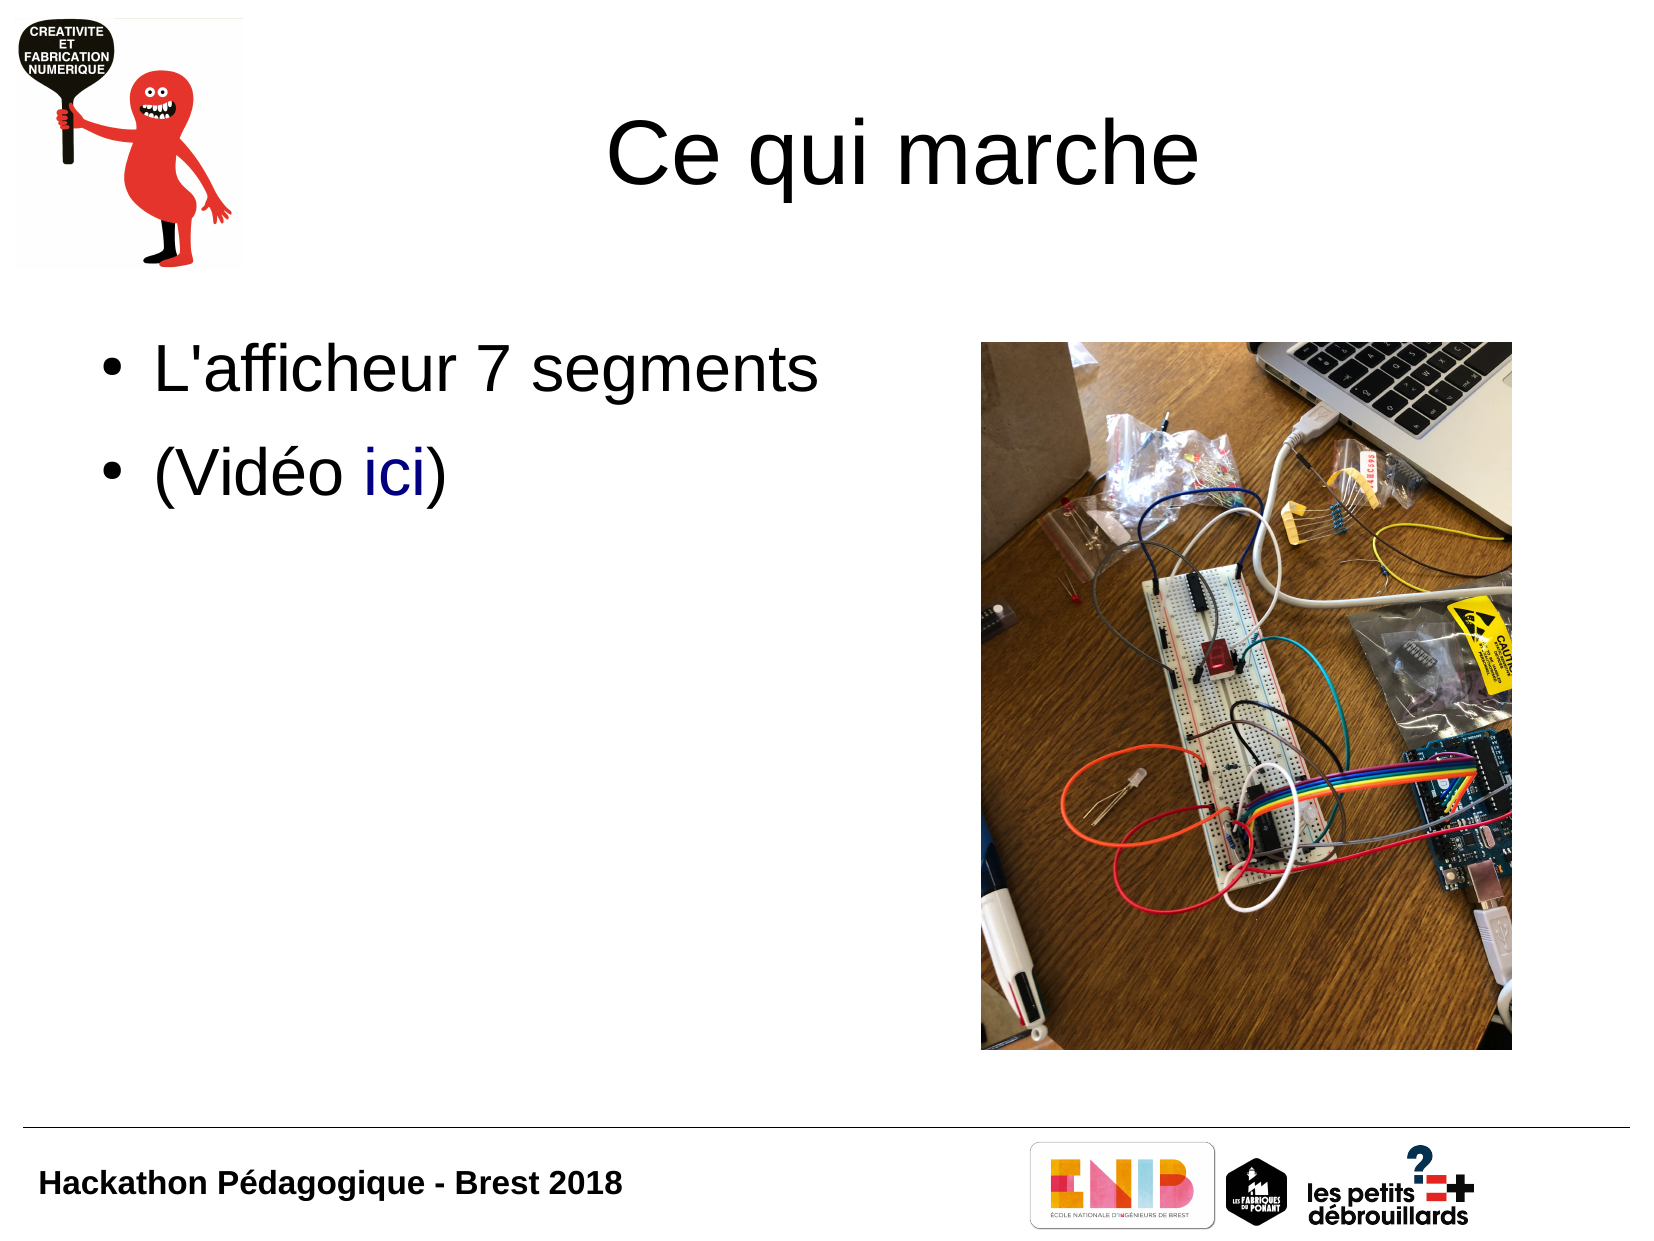

# Ce qui marche
L'afficheur 7 segments
(Vidéo ici)
Hackathon Pédagogique - Brest 2018